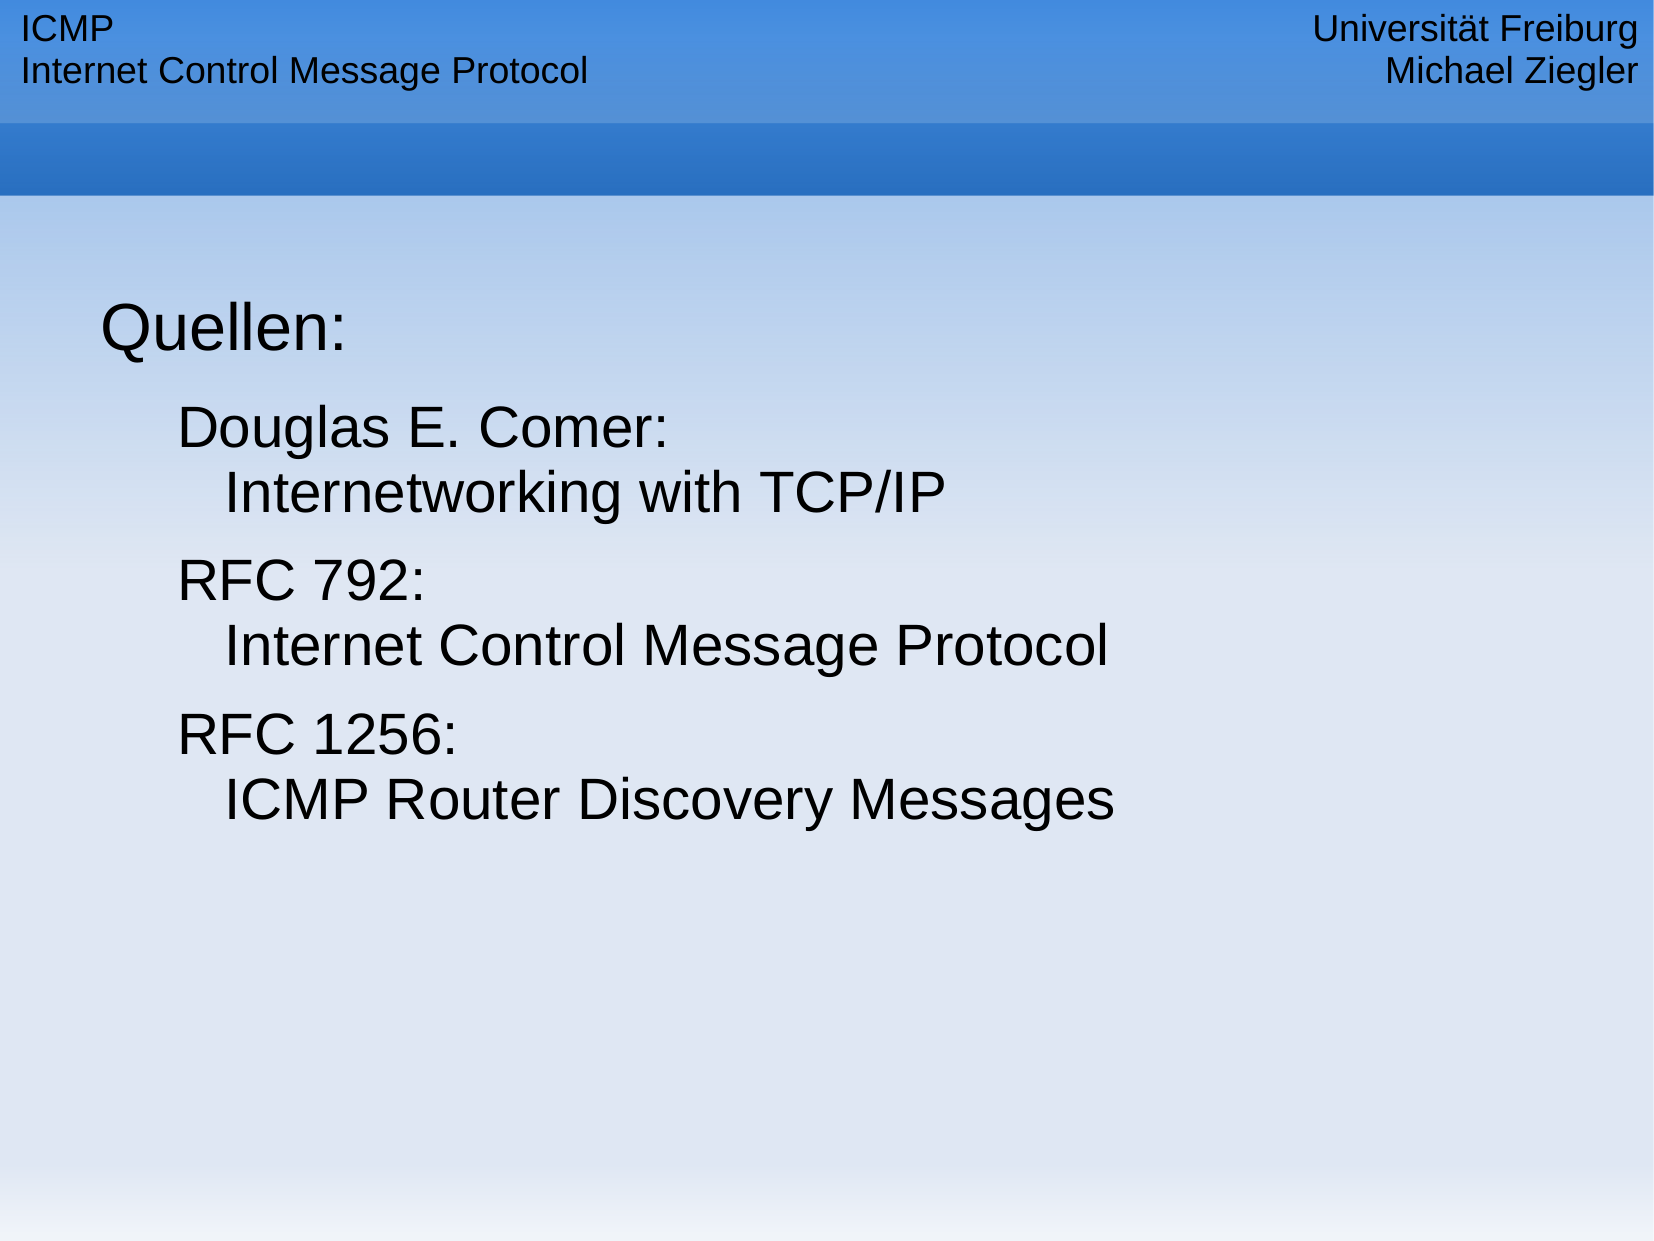

ICMP
Internet Control Message Protocol
Universität Freiburg
Michael Ziegler
# Quellen:
Douglas E. Comer:
Internetworking with TCP/IP
RFC 792:
Internet Control Message Protocol
RFC 1256:
ICMP Router Discovery Messages